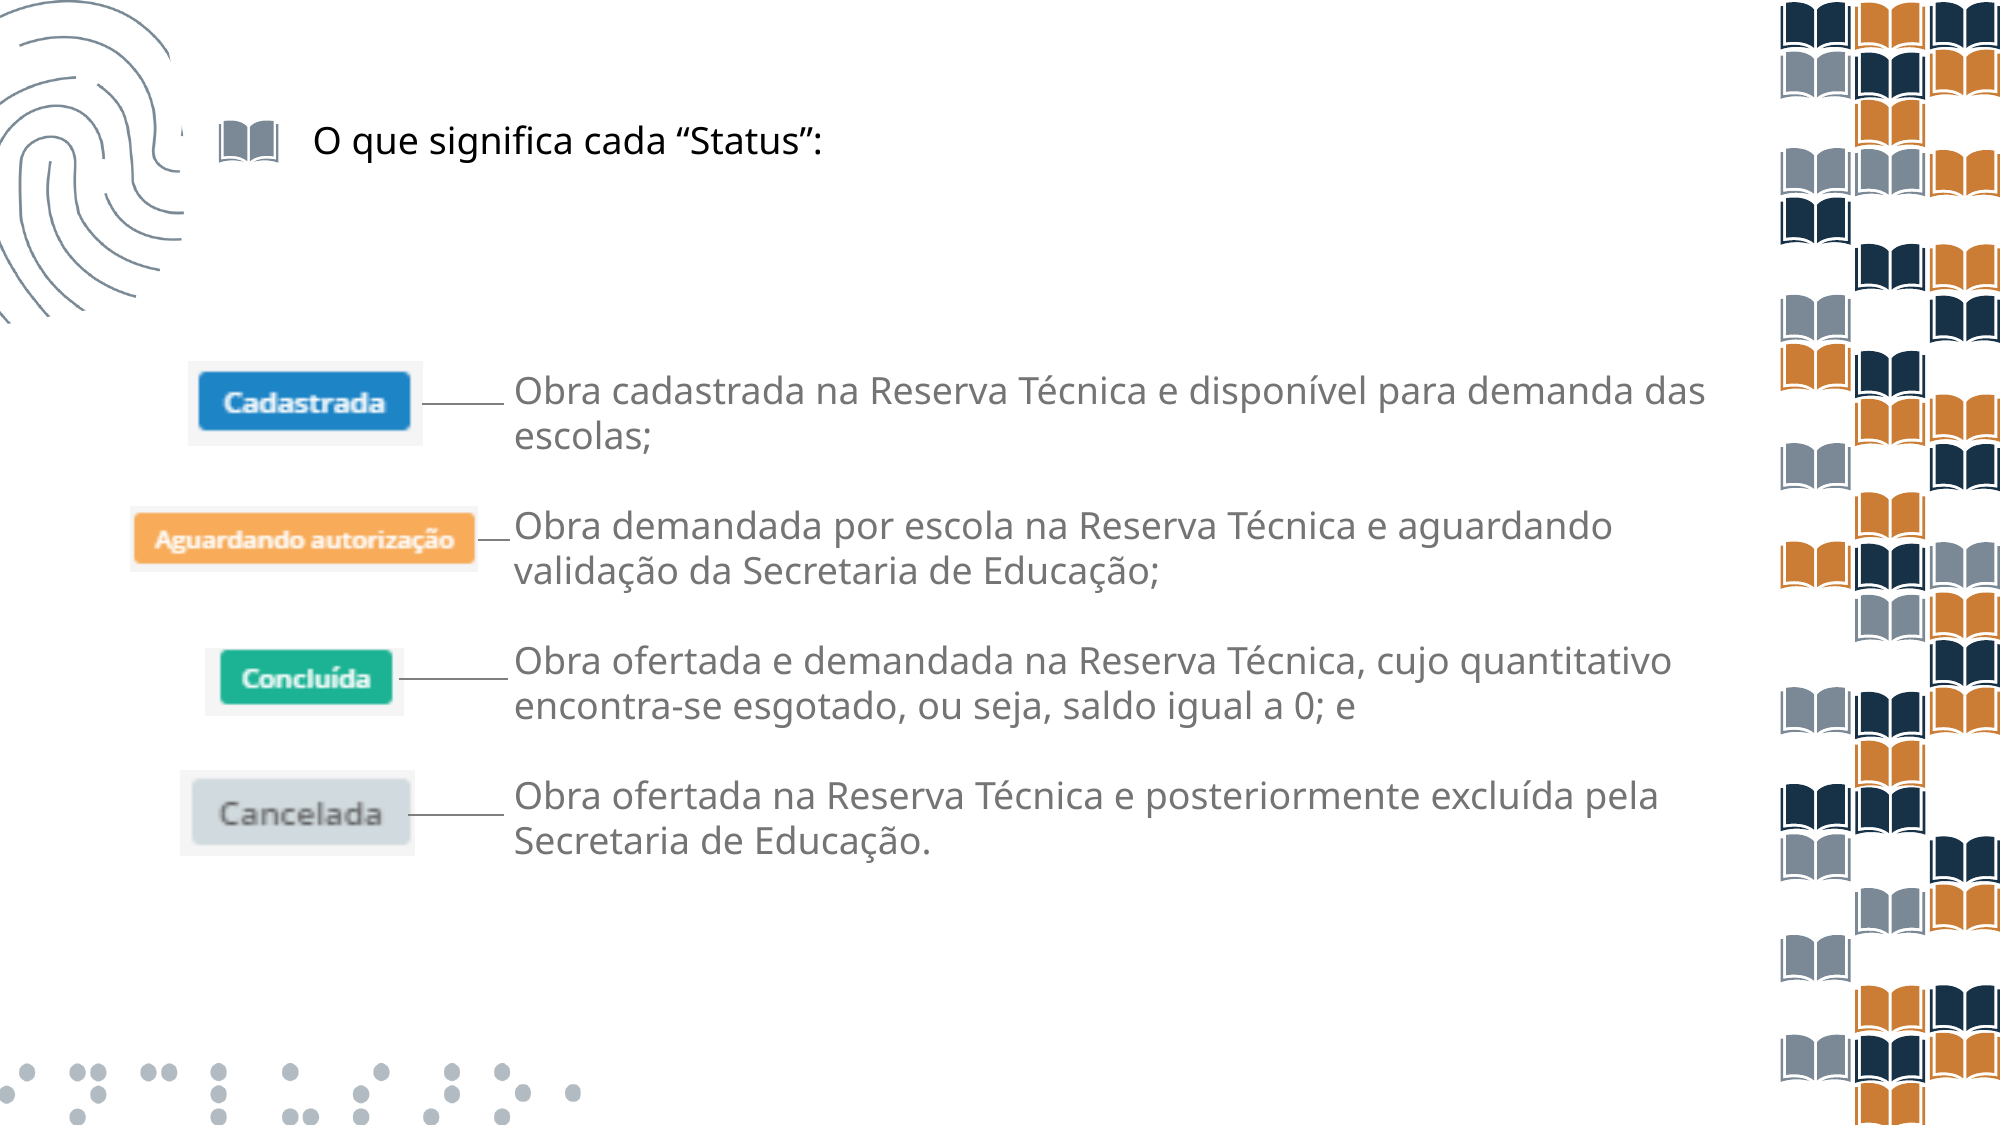

O que significa cada “Status”:
Obra cadastrada na Reserva Técnica e disponível para demanda das escolas;
Obra demandada por escola na Reserva Técnica e aguardando validação da Secretaria de Educação;
Obra ofertada e demandada na Reserva Técnica, cujo quantitativo encontra-se esgotado, ou seja, saldo igual a 0; e
Obra ofertada na Reserva Técnica e posteriormente excluída pela Secretaria de Educação.